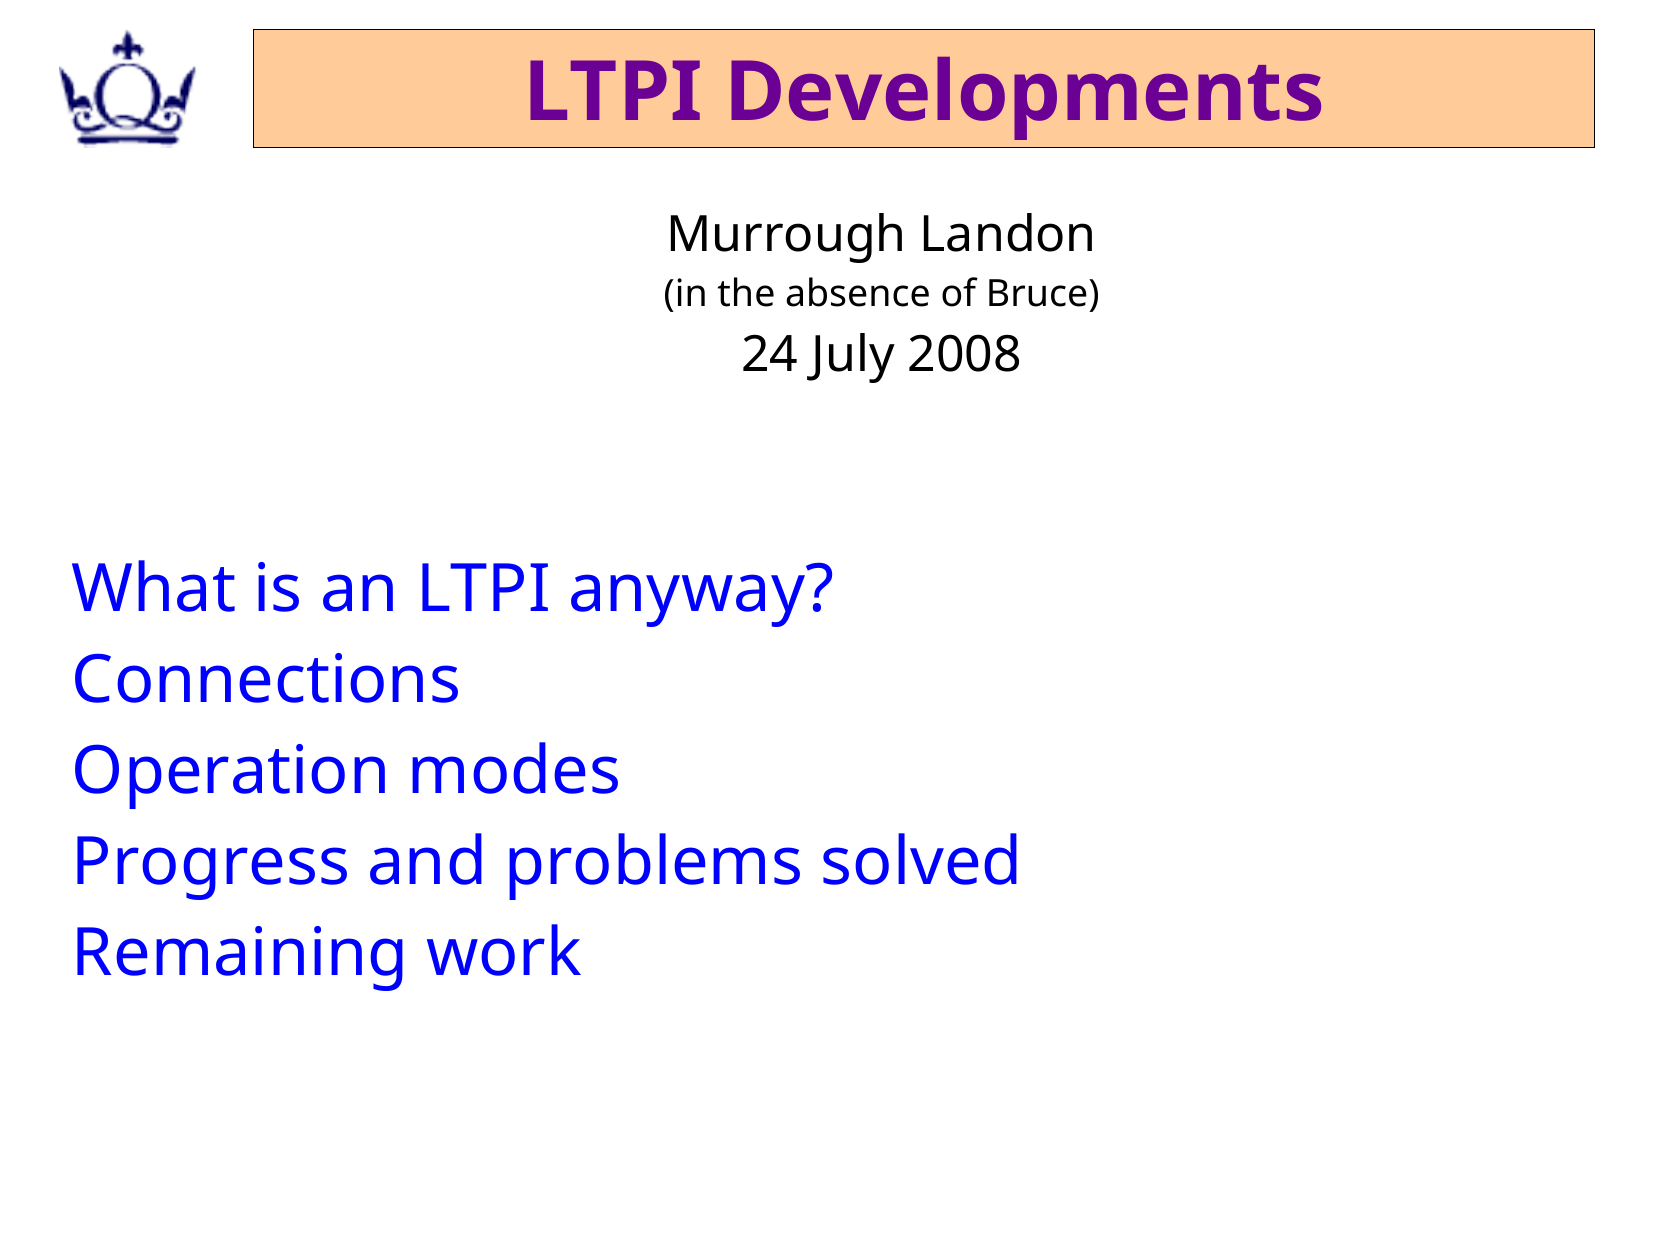

# LTPI Developments
Murrough Landon
(in the absence of Bruce)
24 July 2008
What is an LTPI anyway?
Connections
Operation modes
Progress and problems solved
Remaining work